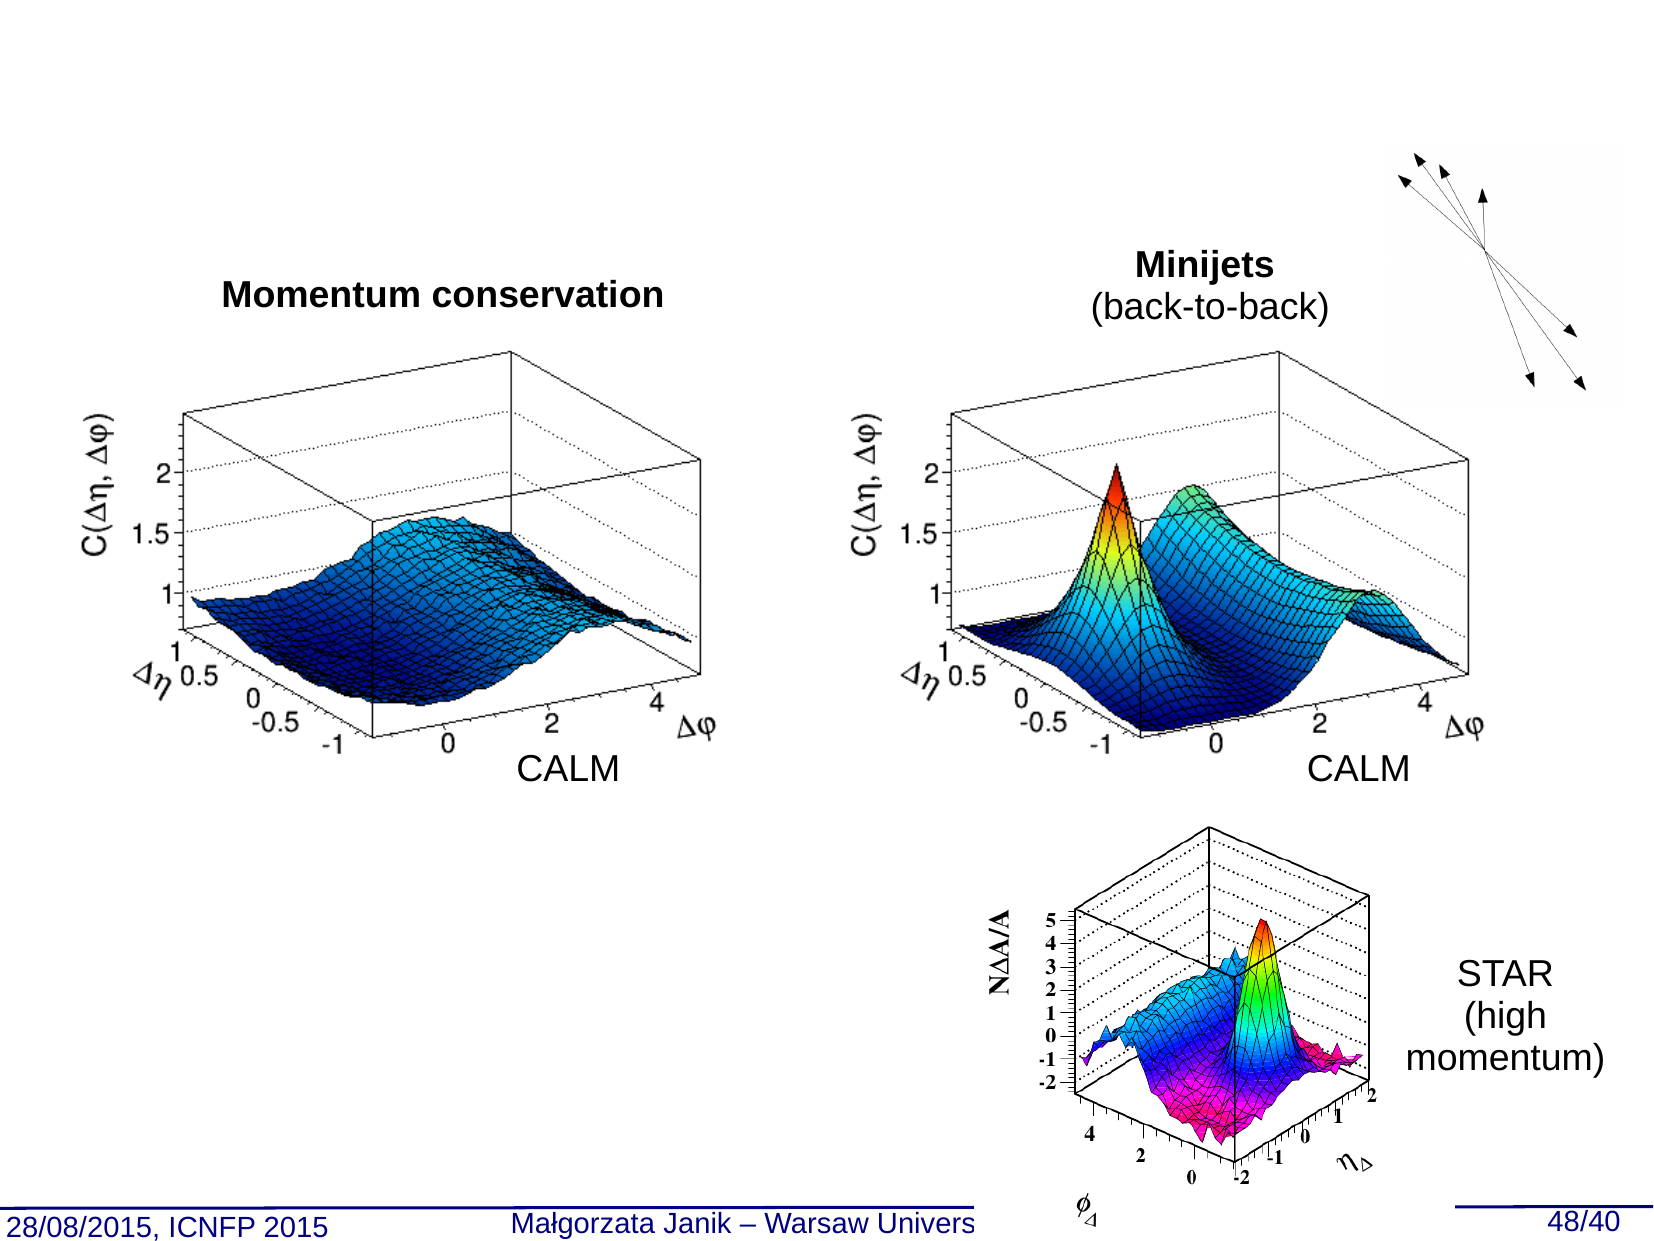

Minijets
(back-to-back)
Momentum conservation
CALM
CALM
STAR
(high momentum)